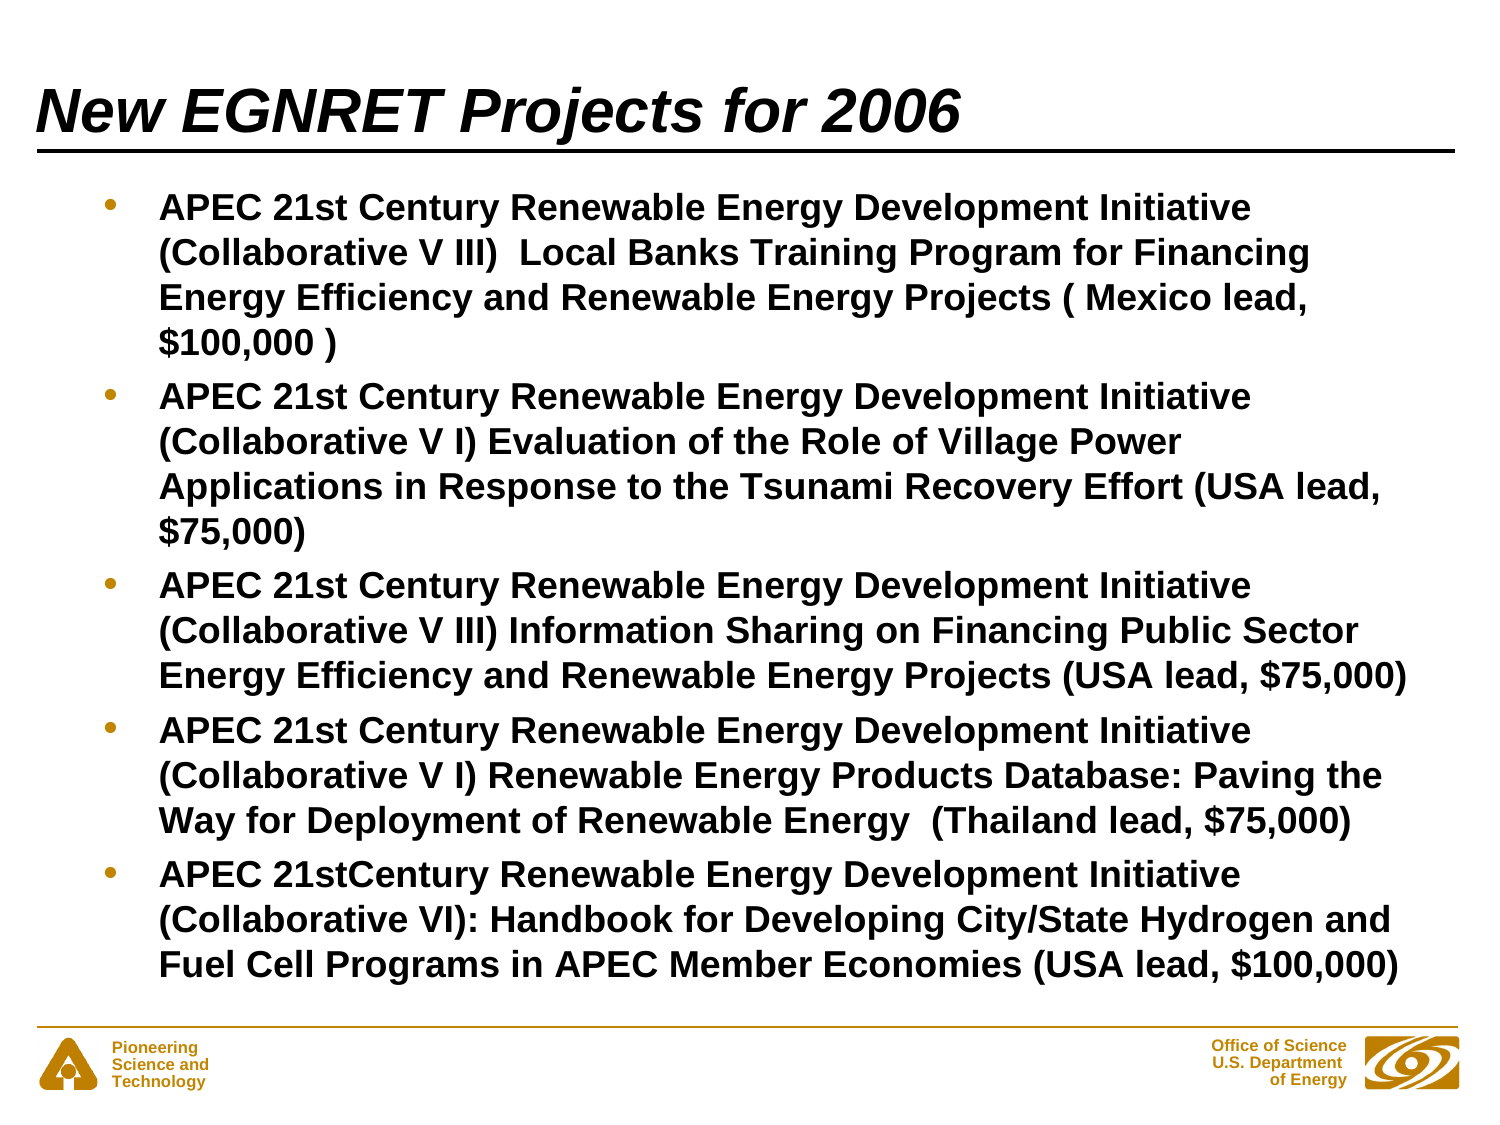

# New EGNRET Projects for 2006
APEC 21st Century Renewable Energy Development Initiative (Collaborative V III)  Local Banks Training Program for Financing Energy Efficiency and Renewable Energy Projects ( Mexico lead, $100,000 )
APEC 21st Century Renewable Energy Development Initiative (Collaborative V I) Evaluation of the Role of Village Power Applications in Response to the Tsunami Recovery Effort (USA lead, $75,000)
APEC 21st Century Renewable Energy Development Initiative (Collaborative V III) Information Sharing on Financing Public Sector Energy Efficiency and Renewable Energy Projects (USA lead, $75,000)
APEC 21st Century Renewable Energy Development Initiative (Collaborative V I) Renewable Energy Products Database: Paving the Way for Deployment of Renewable Energy  (Thailand lead, $75,000)
APEC 21stCentury Renewable Energy Development Initiative (Collaborative VI): Handbook for Developing City/State Hydrogen and Fuel Cell Programs in APEC Member Economies (USA lead, $100,000)